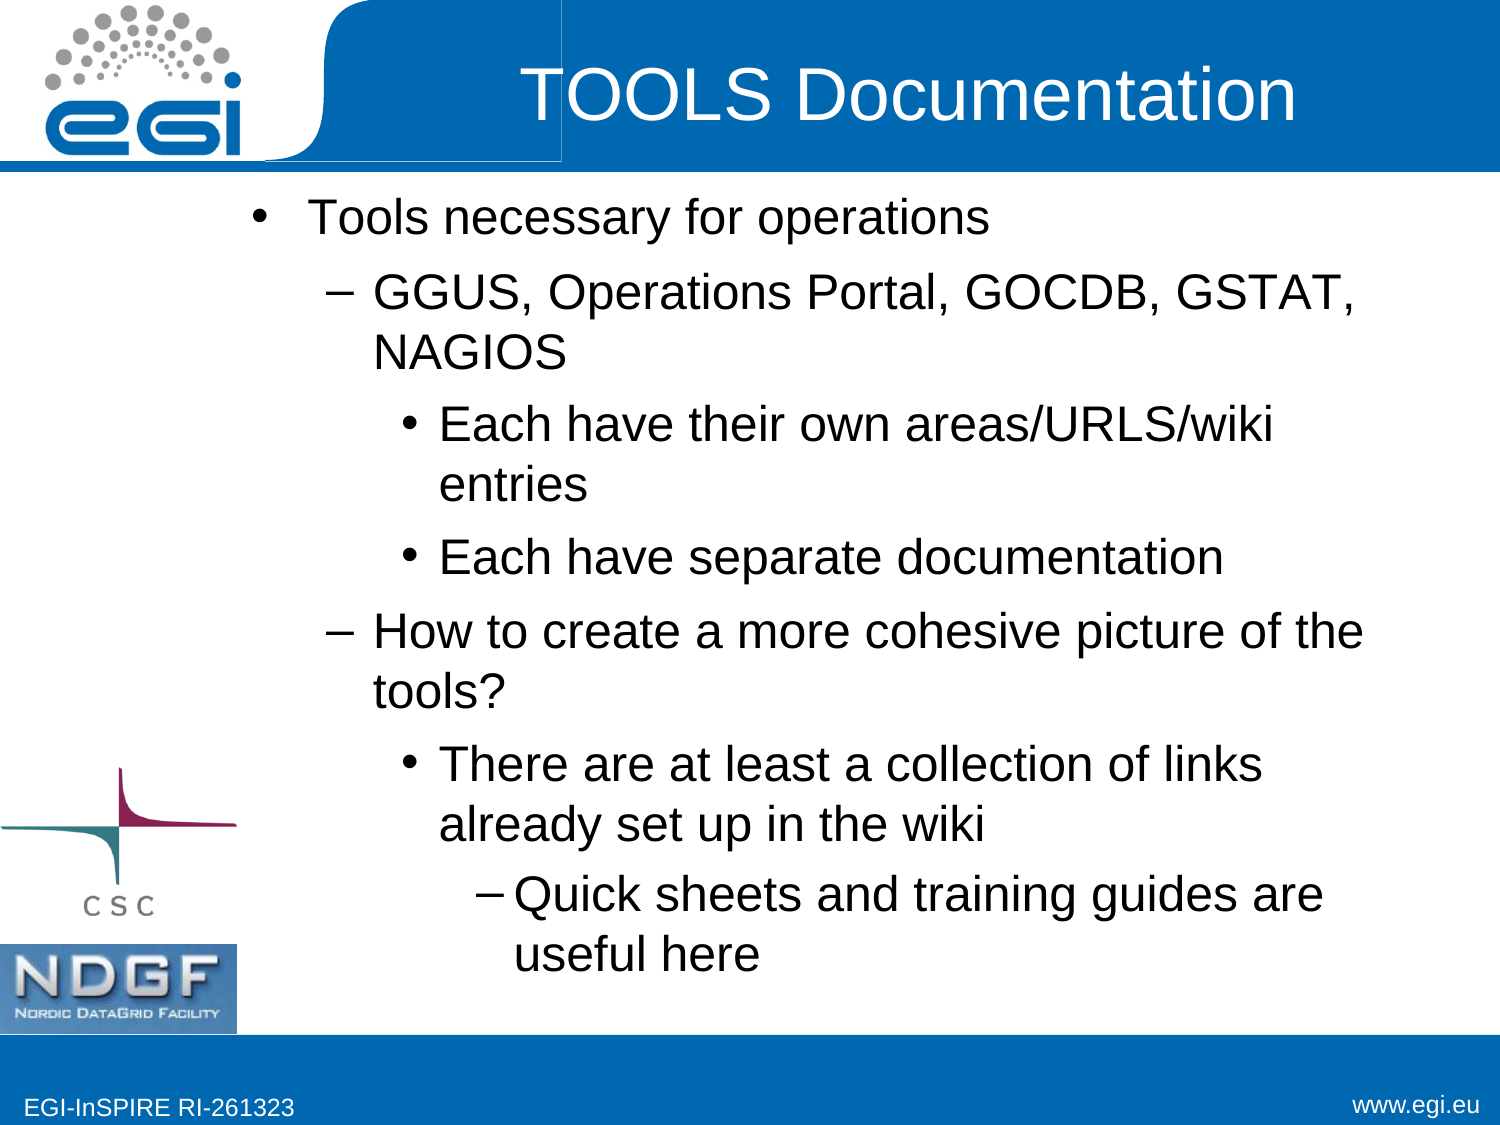

# TOOLS Documentation
Tools necessary for operations
GGUS, Operations Portal, GOCDB, GSTAT, NAGIOS
Each have their own areas/URLS/wiki entries
Each have separate documentation
How to create a more cohesive picture of the tools?
There are at least a collection of links already set up in the wiki
Quick sheets and training guides are useful here